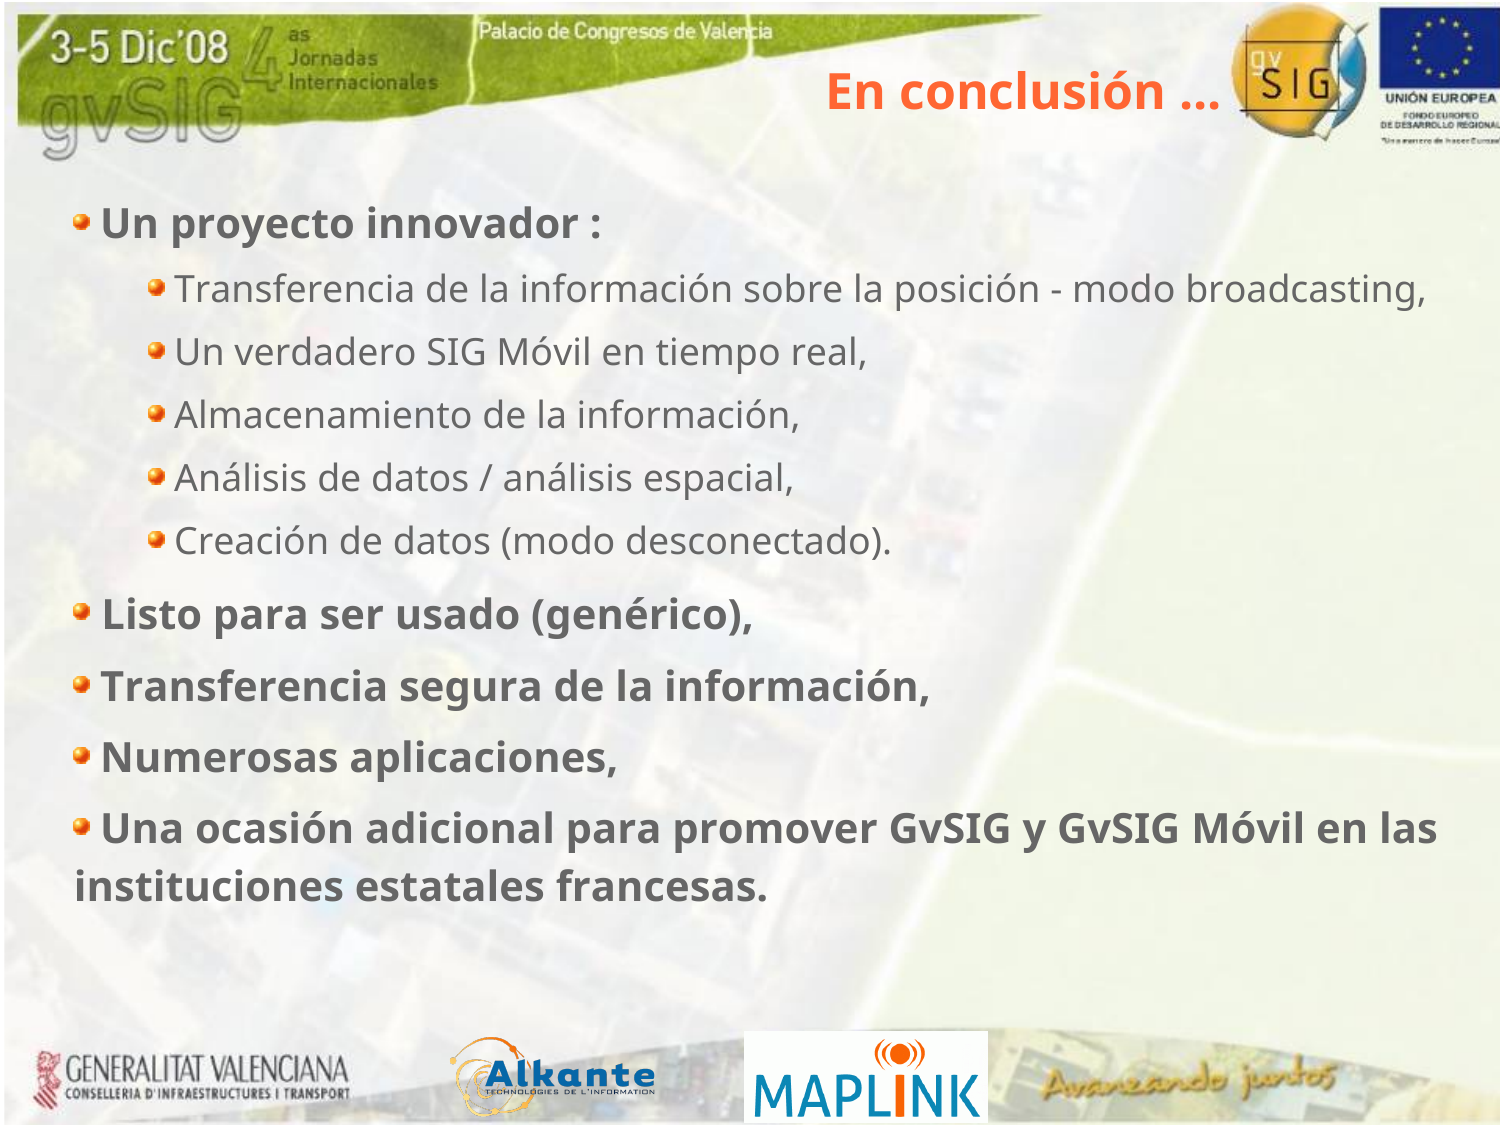

En conclusión ...
 Un proyecto innovador :
 Transferencia de la información sobre la posición - modo broadcasting,
 Un verdadero SIG Móvil en tiempo real,
 Almacenamiento de la información,
 Análisis de datos / análisis espacial,
 Creación de datos (modo desconectado).
 Listo para ser usado (genérico),
 Transferencia segura de la información,
 Numerosas aplicaciones,
 Una ocasión adicional para promover GvSIG y GvSIG Móvil en las instituciones estatales francesas.